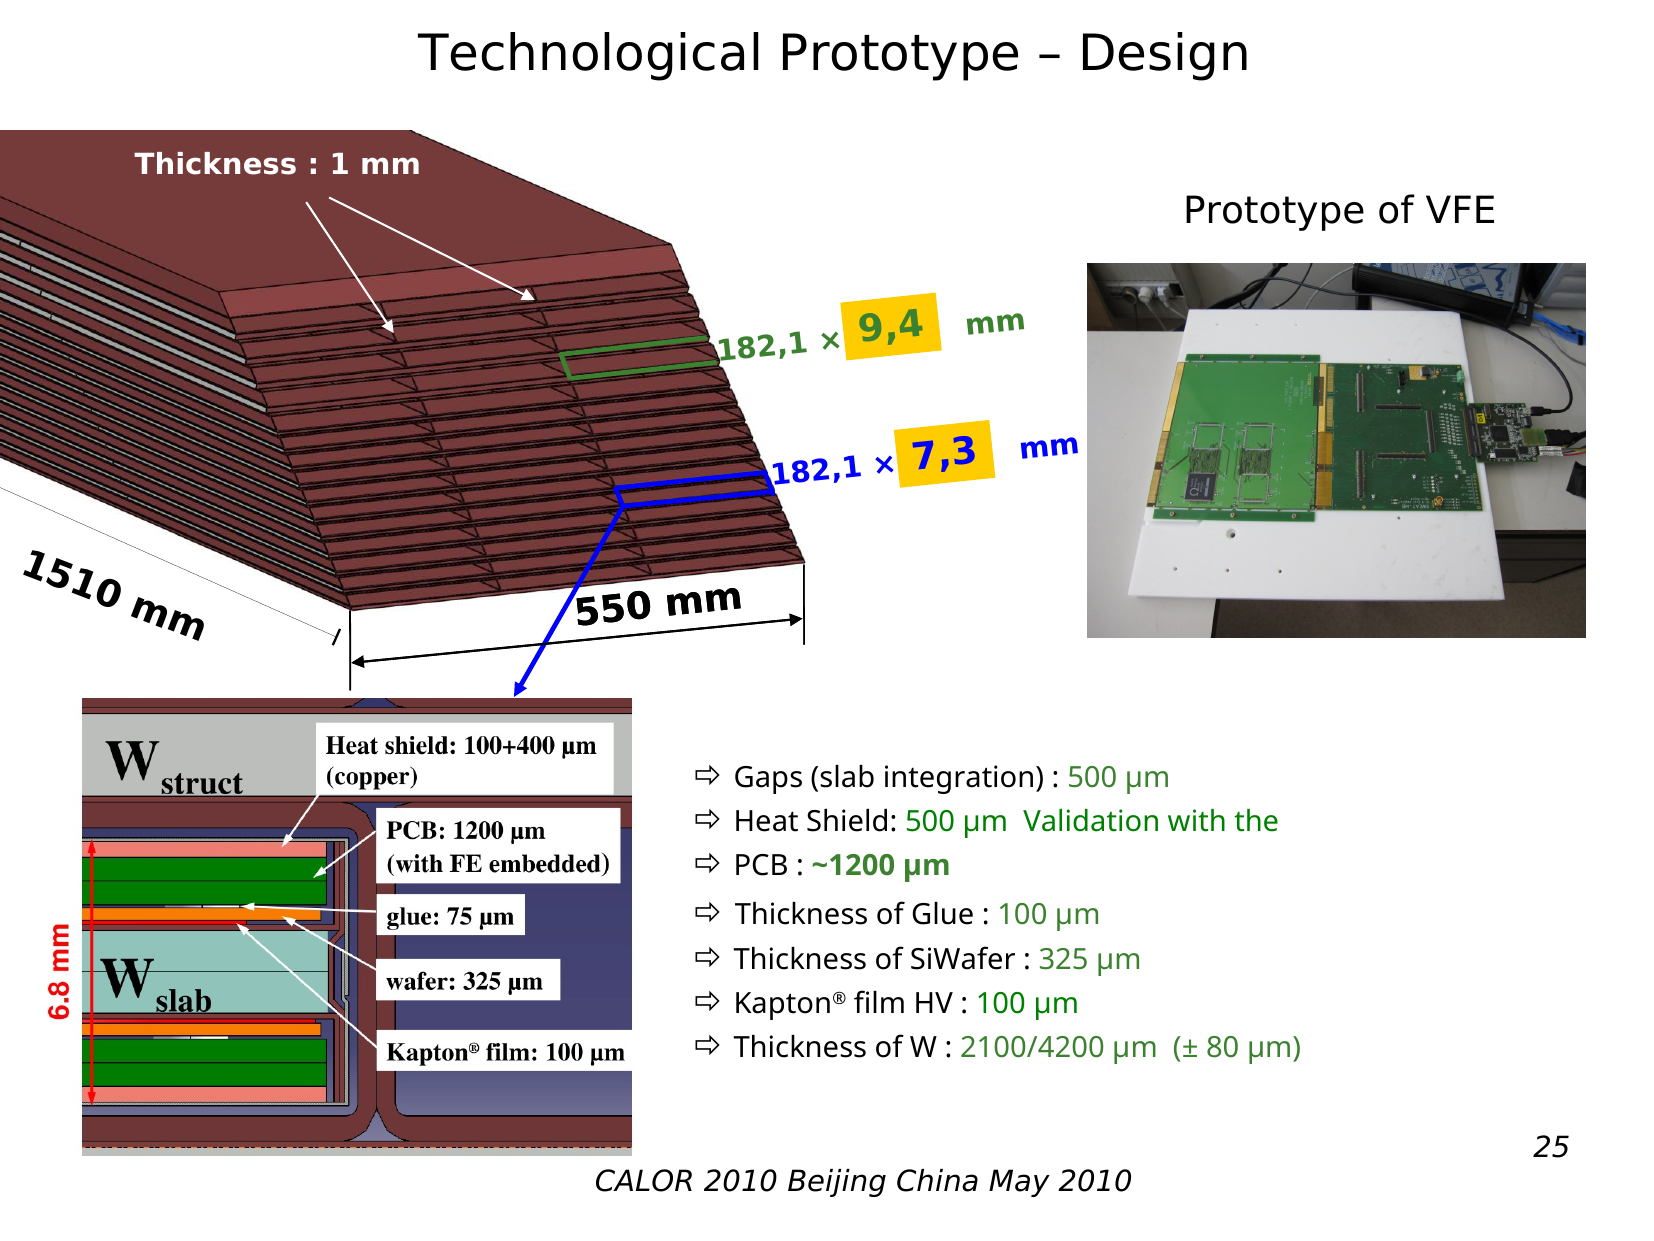

Technological Prototype – Design
Thickness : 1 mm
Prototype of VFE
FEV5
9,4
182,1 × mm
7,3
182,1 × mm
1510 mm
550 mm
550 mm
 Gaps (slab integration) : 500 µm
 Heat Shield: 500 µm Validation with the
 PCB : ~1200 µm
 Thickness of Glue : 100 µm
 Thickness of SiWafer : 325 µm
 Kapton® film HV : 100 µm
 Thickness of W : 2100/4200 µm (± 80 µm)‏
Comite d'evaluation
25